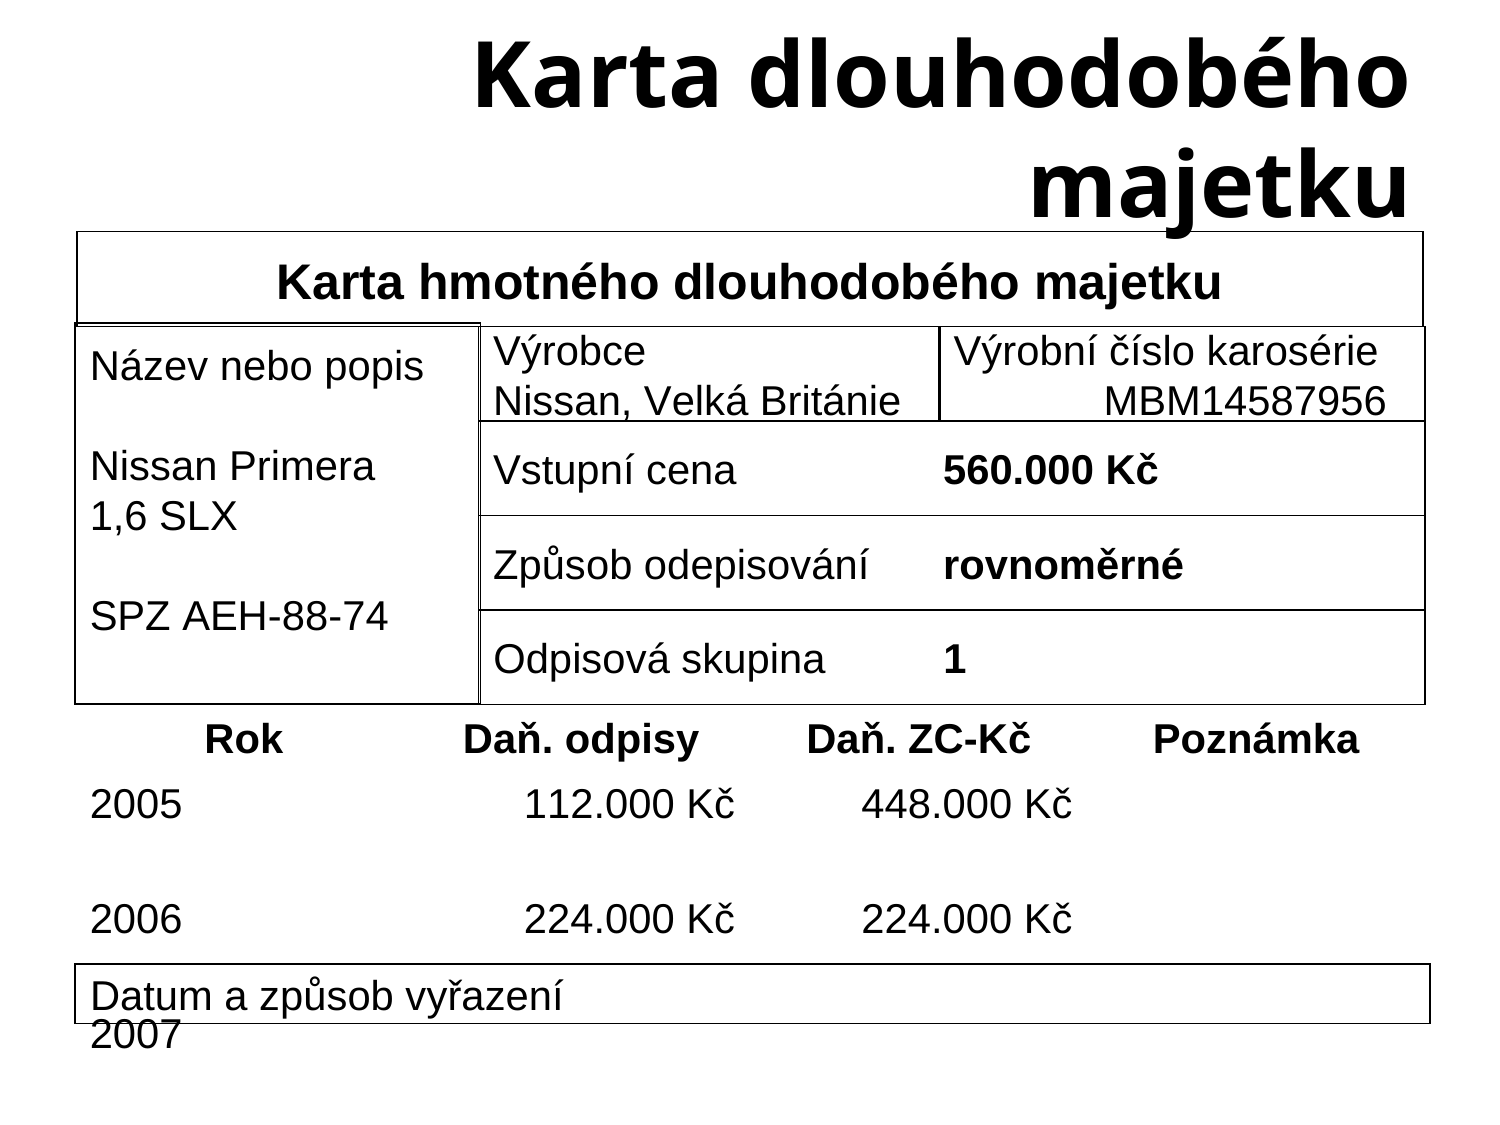

Karta dlouhodobého majetku
Karta hmotného dlouhodobého majetku
Název nebo popis
Nissan Primera
1,6 SLX
SPZ AEH-88-74
Výrobce
Nissan, Velká Británie
Výrobní číslo karosérie
	MBM14587956
Vstupní cena		560.000 Kč
Způsob odepisování	rovnoměrné
# Odpisová skupina	1
| Rok | Daň. odpisy | Daň. ZC-Kč | Poznámka |
| --- | --- | --- | --- |
| 2005 | 112.000 Kč | 448.000 Kč | |
| 2006 | 224.000 Kč | 224.000 Kč | |
| 2007 | | | |
Datum a způsob vyřazení